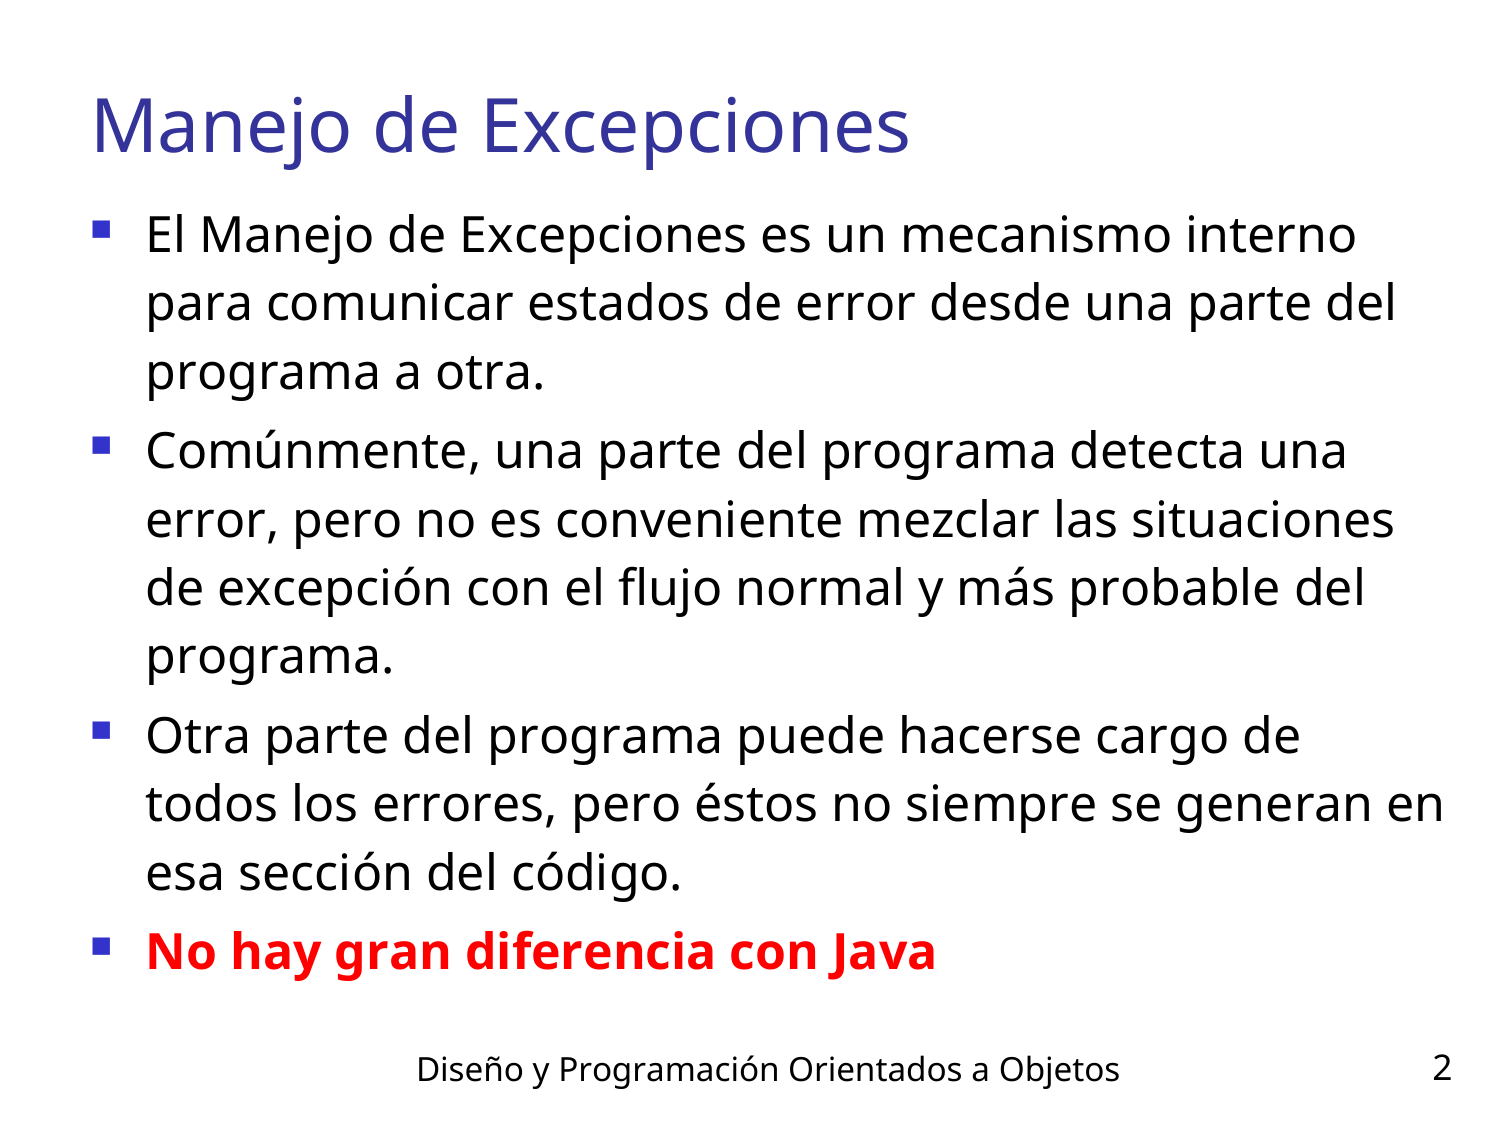

# Manejo de Excepciones
El Manejo de Excepciones es un mecanismo interno para comunicar estados de error desde una parte del programa a otra.
Comúnmente, una parte del programa detecta una error, pero no es conveniente mezclar las situaciones de excepción con el flujo normal y más probable del programa.
Otra parte del programa puede hacerse cargo de todos los errores, pero éstos no siempre se generan en esa sección del código.
No hay gran diferencia con Java
Diseño y Programación Orientados a Objetos
2